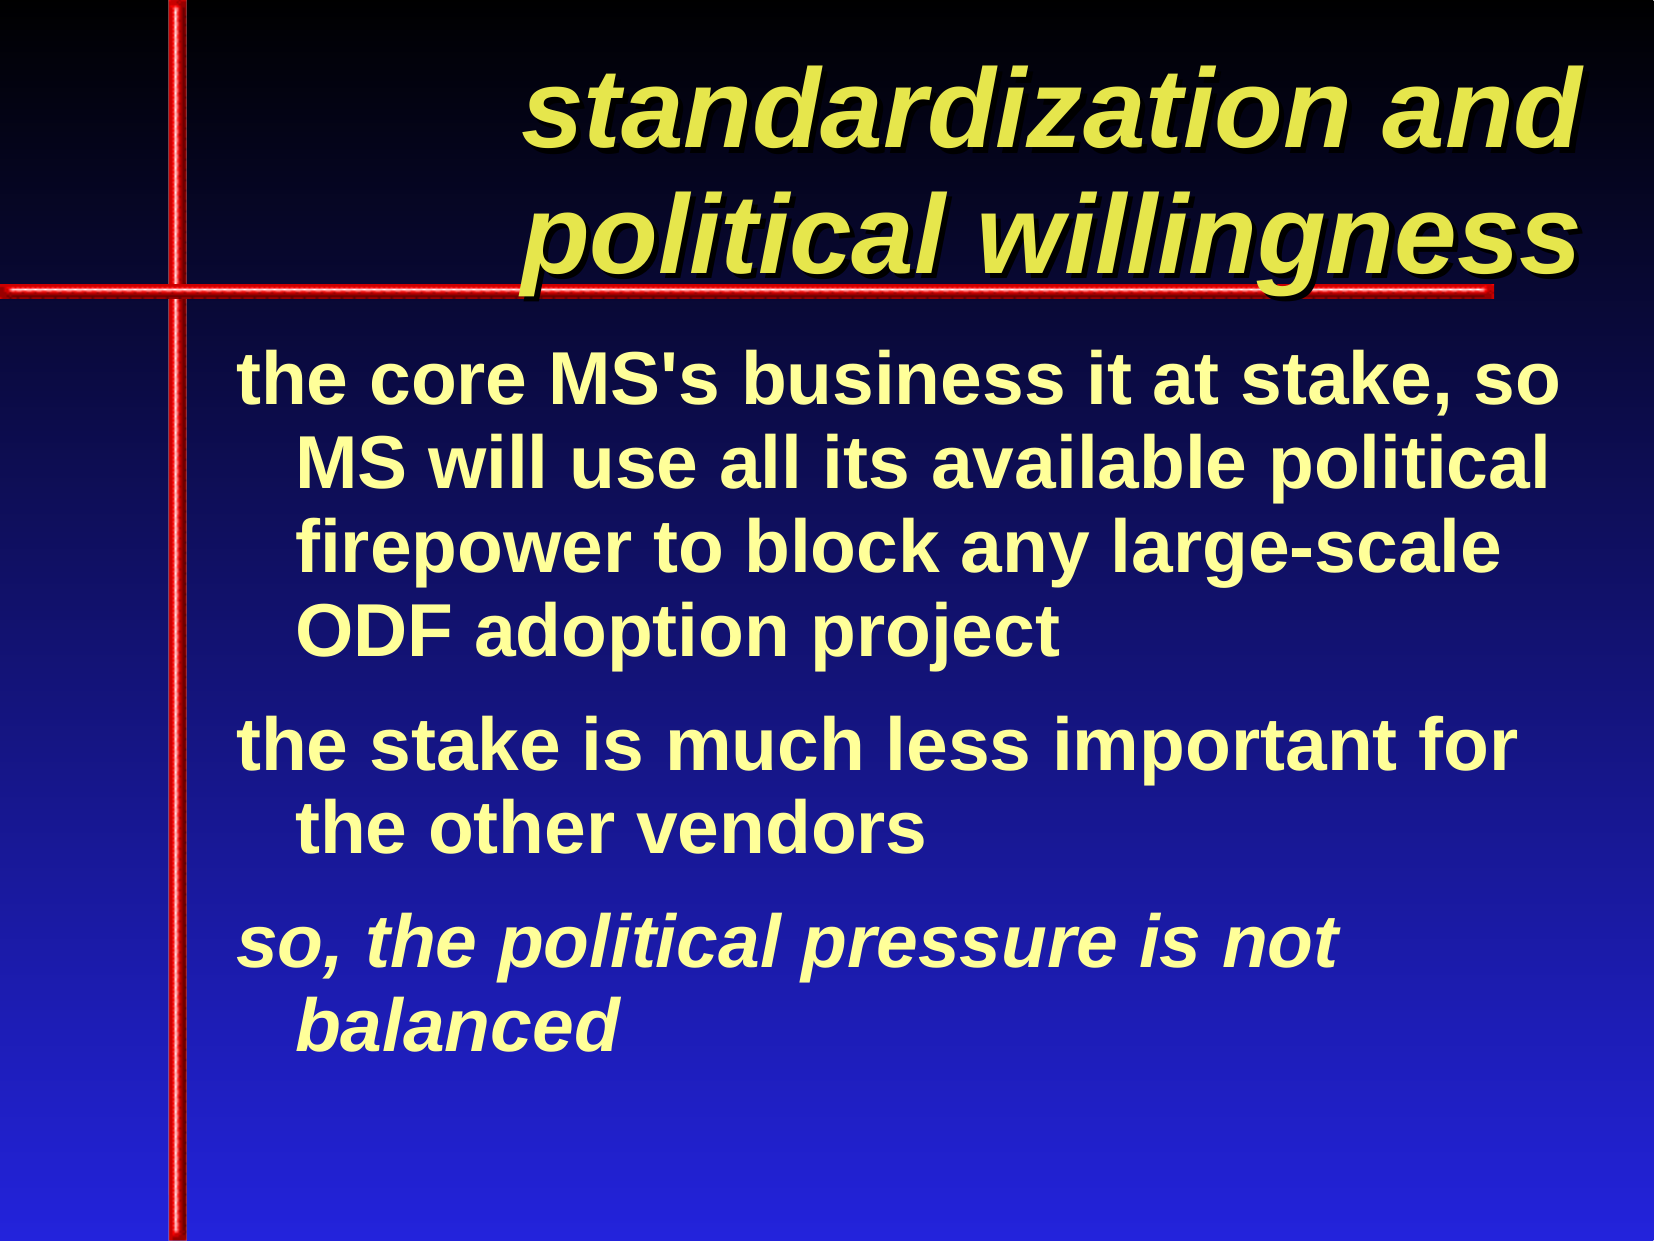

# standardization and political willingness
the core MS's business it at stake, so MS will use all its available political firepower to block any large-scale ODF adoption project
the stake is much less important for the other vendors
so, the political pressure is not balanced